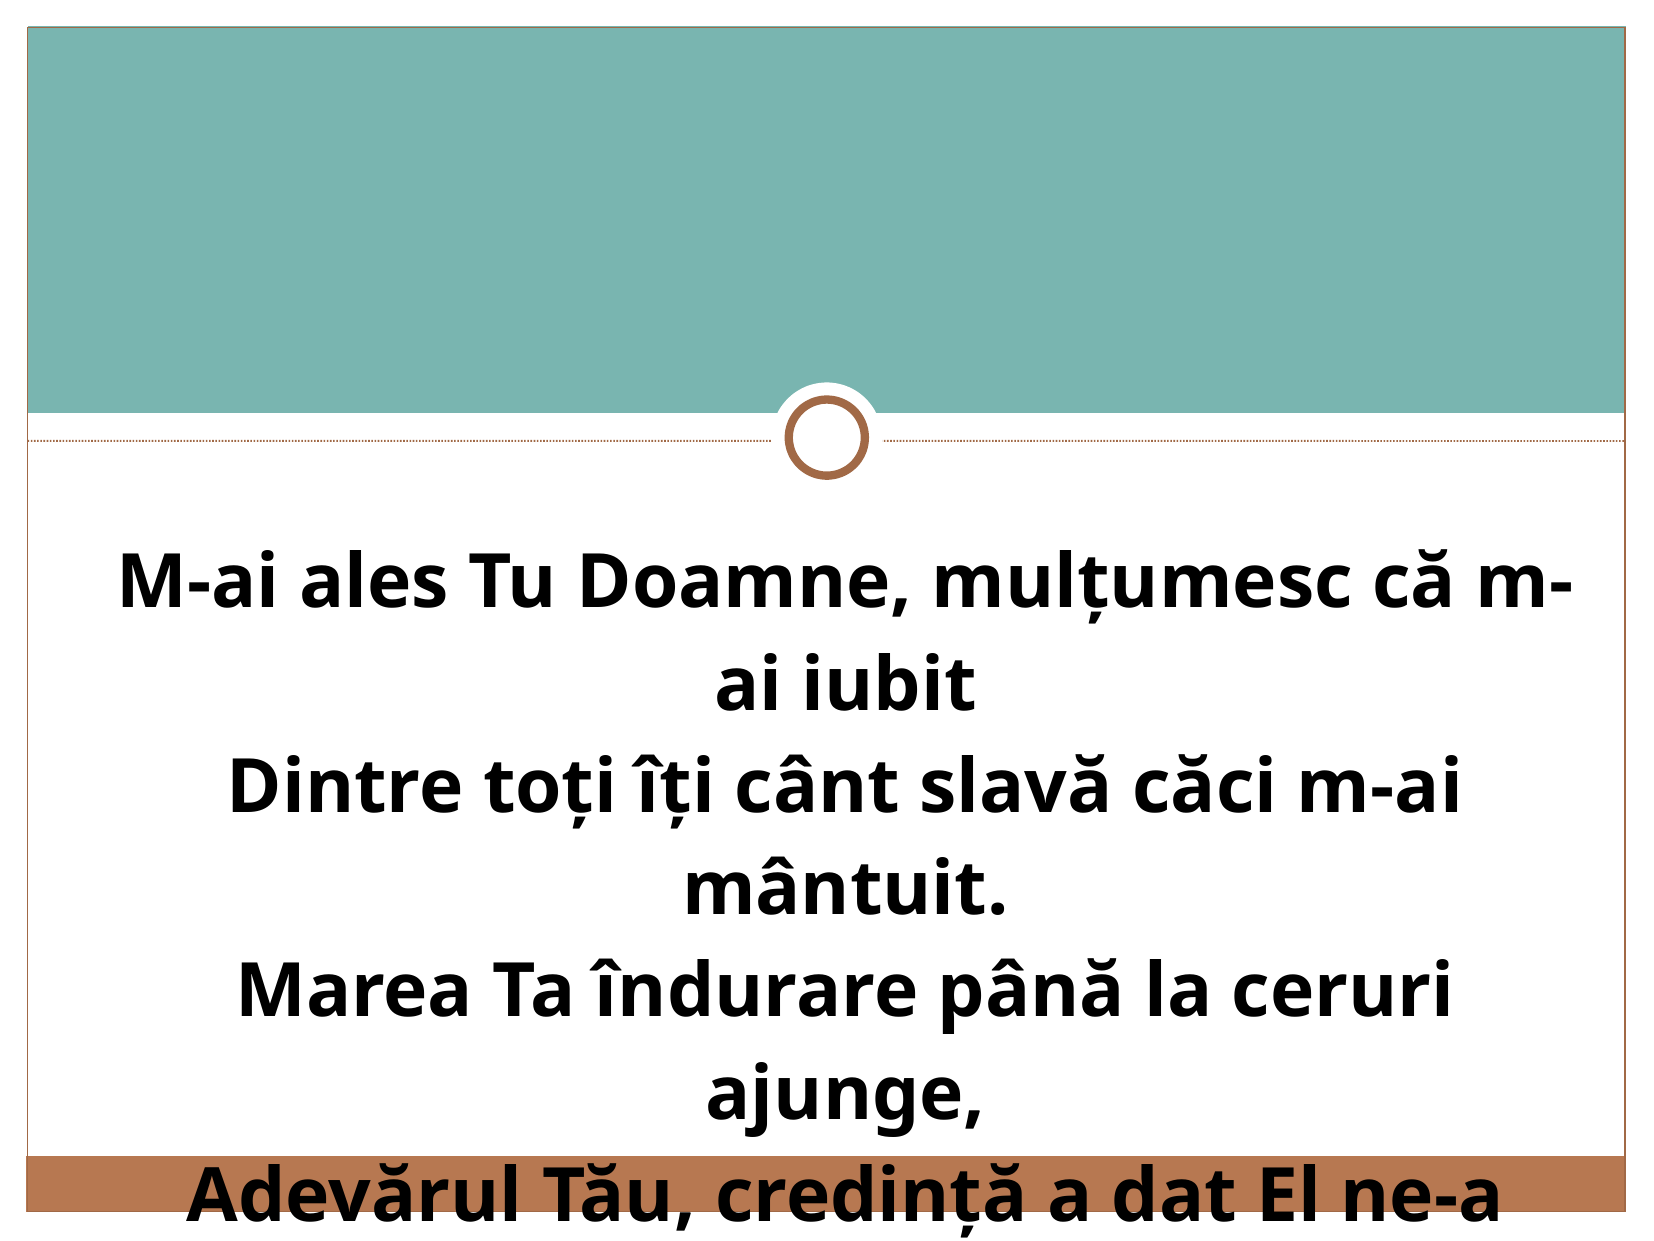

M-ai ales Tu Doamne, mulţumesc că m-ai iubit
Dintre toţi îţi cânt slavă căci m-ai mântuit.
Marea Ta îndurare până la ceruri ajunge,
Adevărul Tău, credinţă a dat El ne-a cuprins.